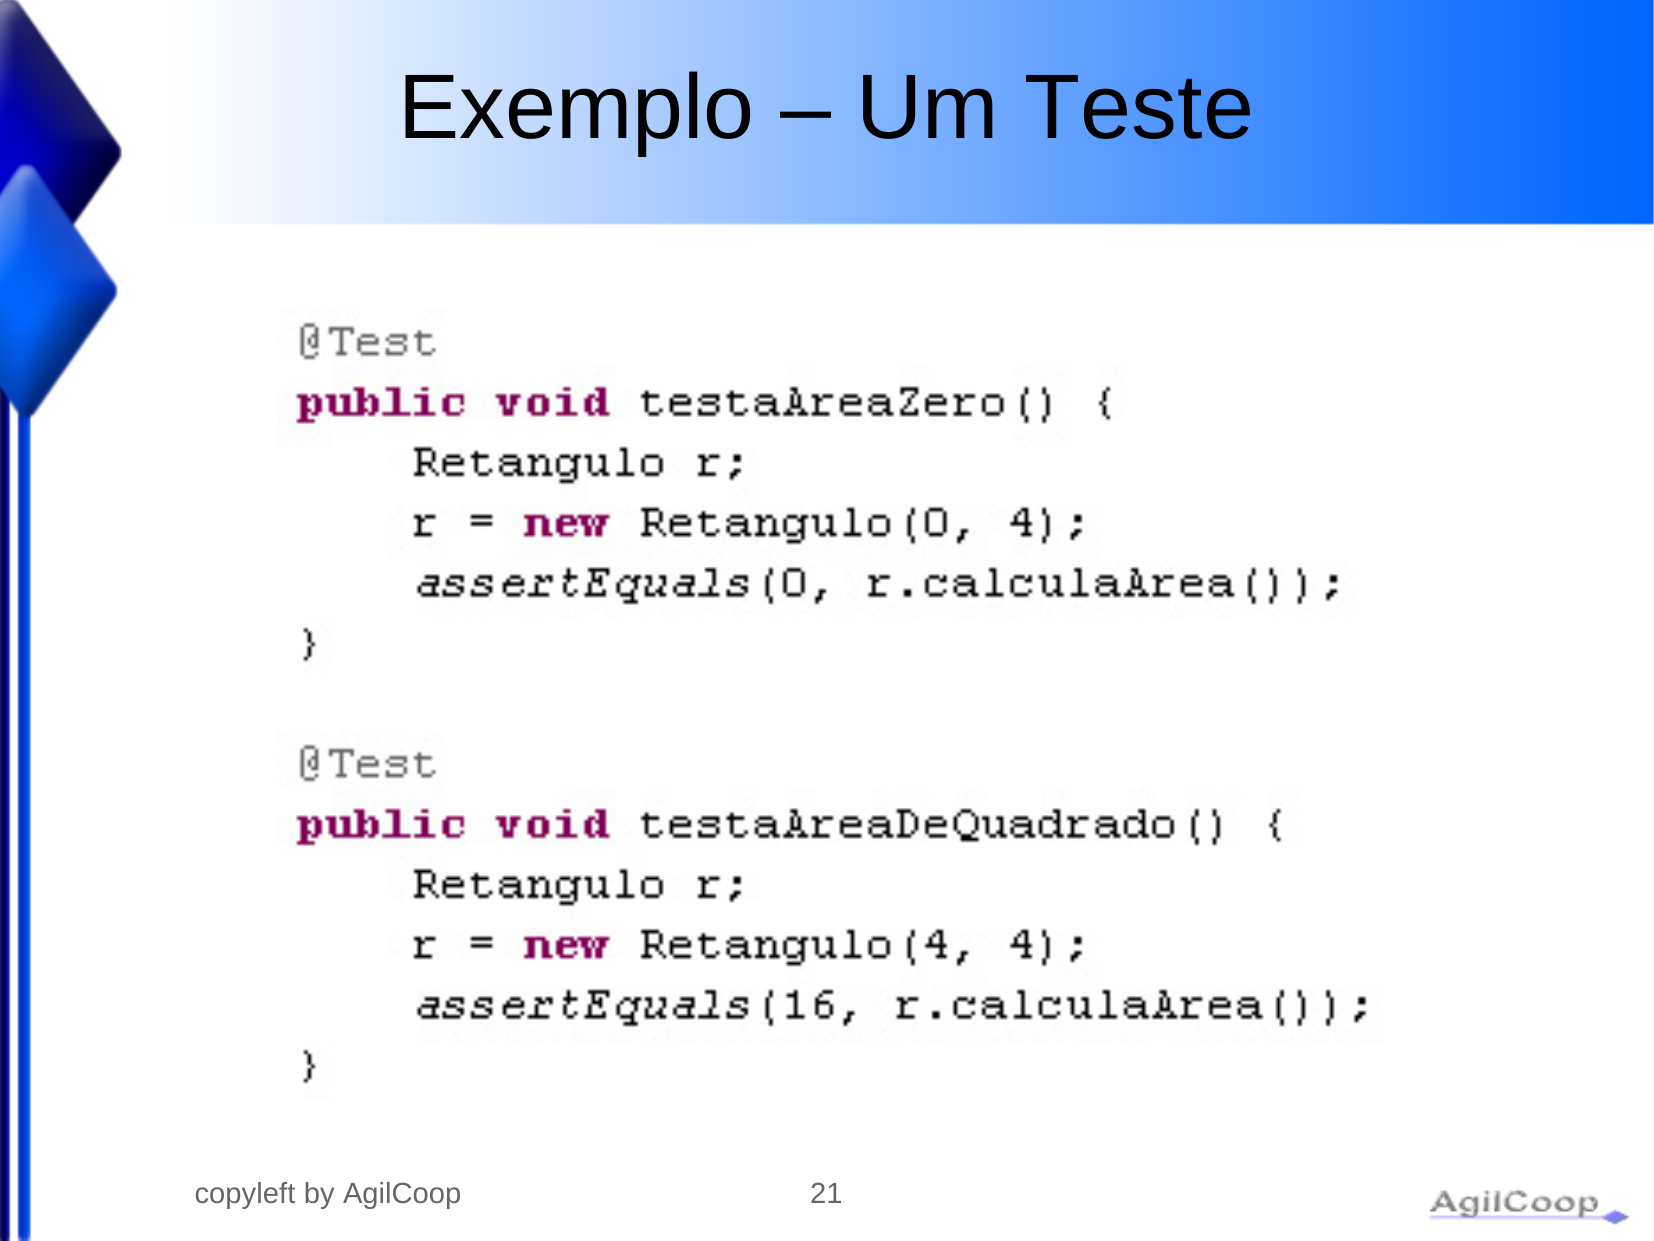

# Exemplo – Um Teste
copyleft by AgilCoop
21